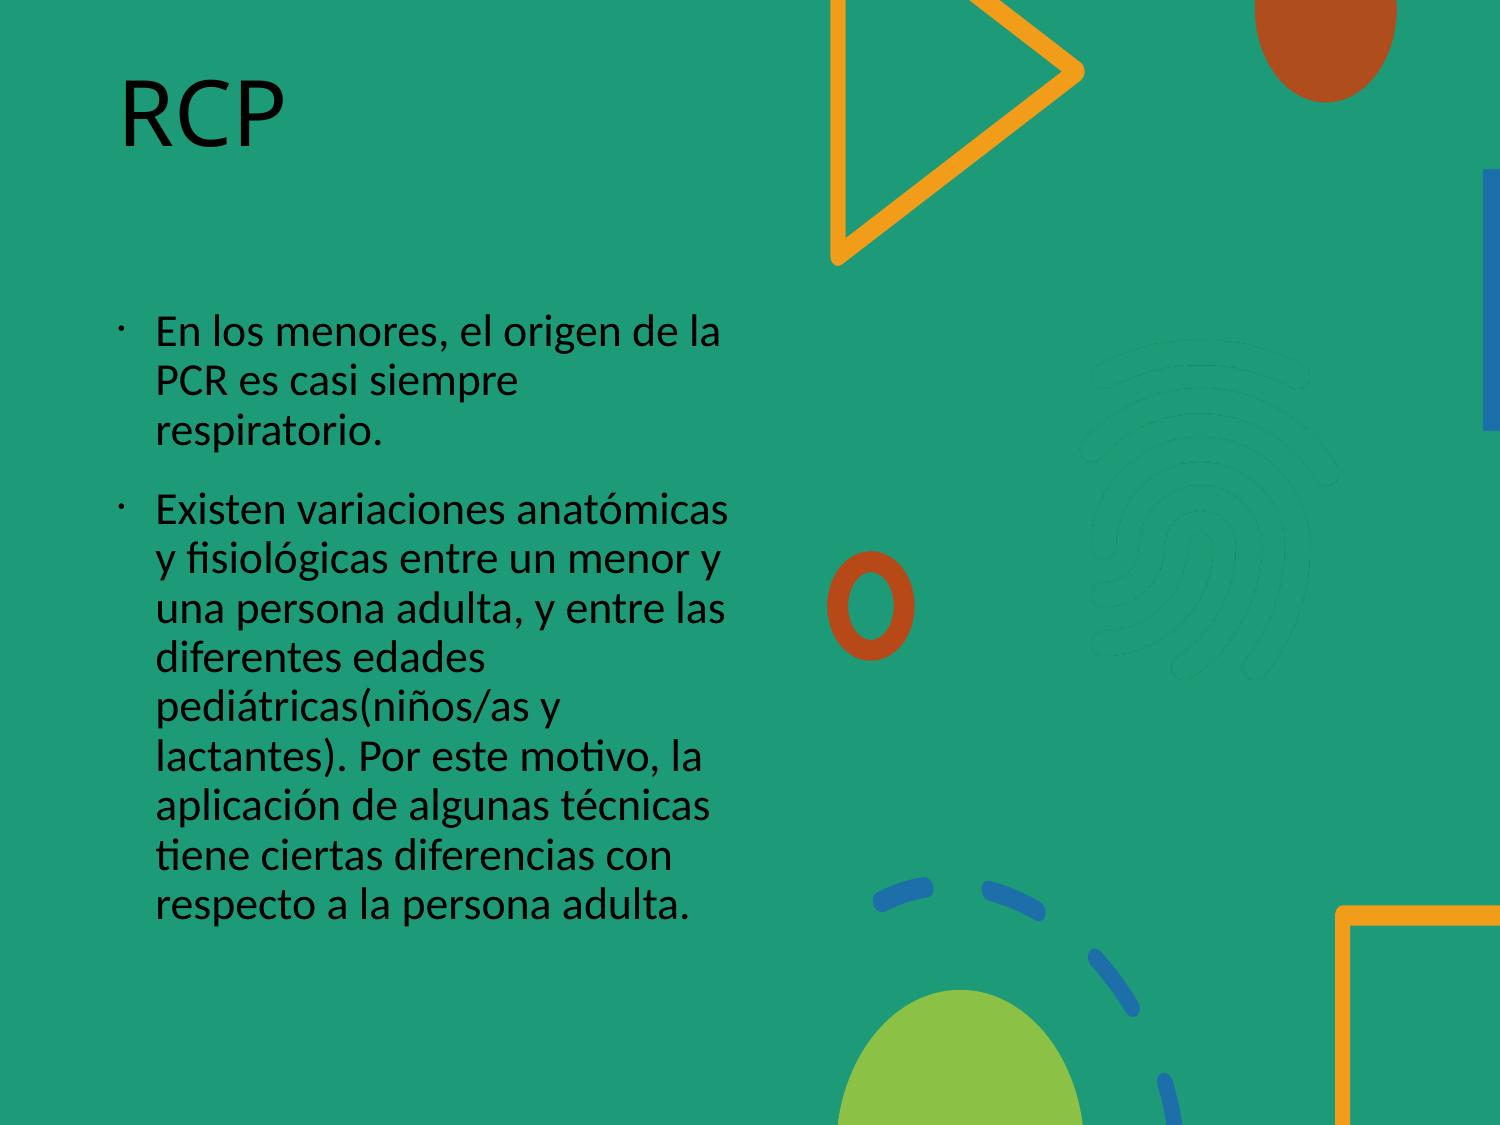

# RCP
En los menores, el origen de la PCR es casi siempre respiratorio.
Existen variaciones anatómicas y fisiológicas entre un menor y una persona adulta, y entre las diferentes edades pediátricas(niños/as y lactantes). Por este motivo, la aplicación de algunas técnicas tiene ciertas diferencias con respecto a la persona adulta.